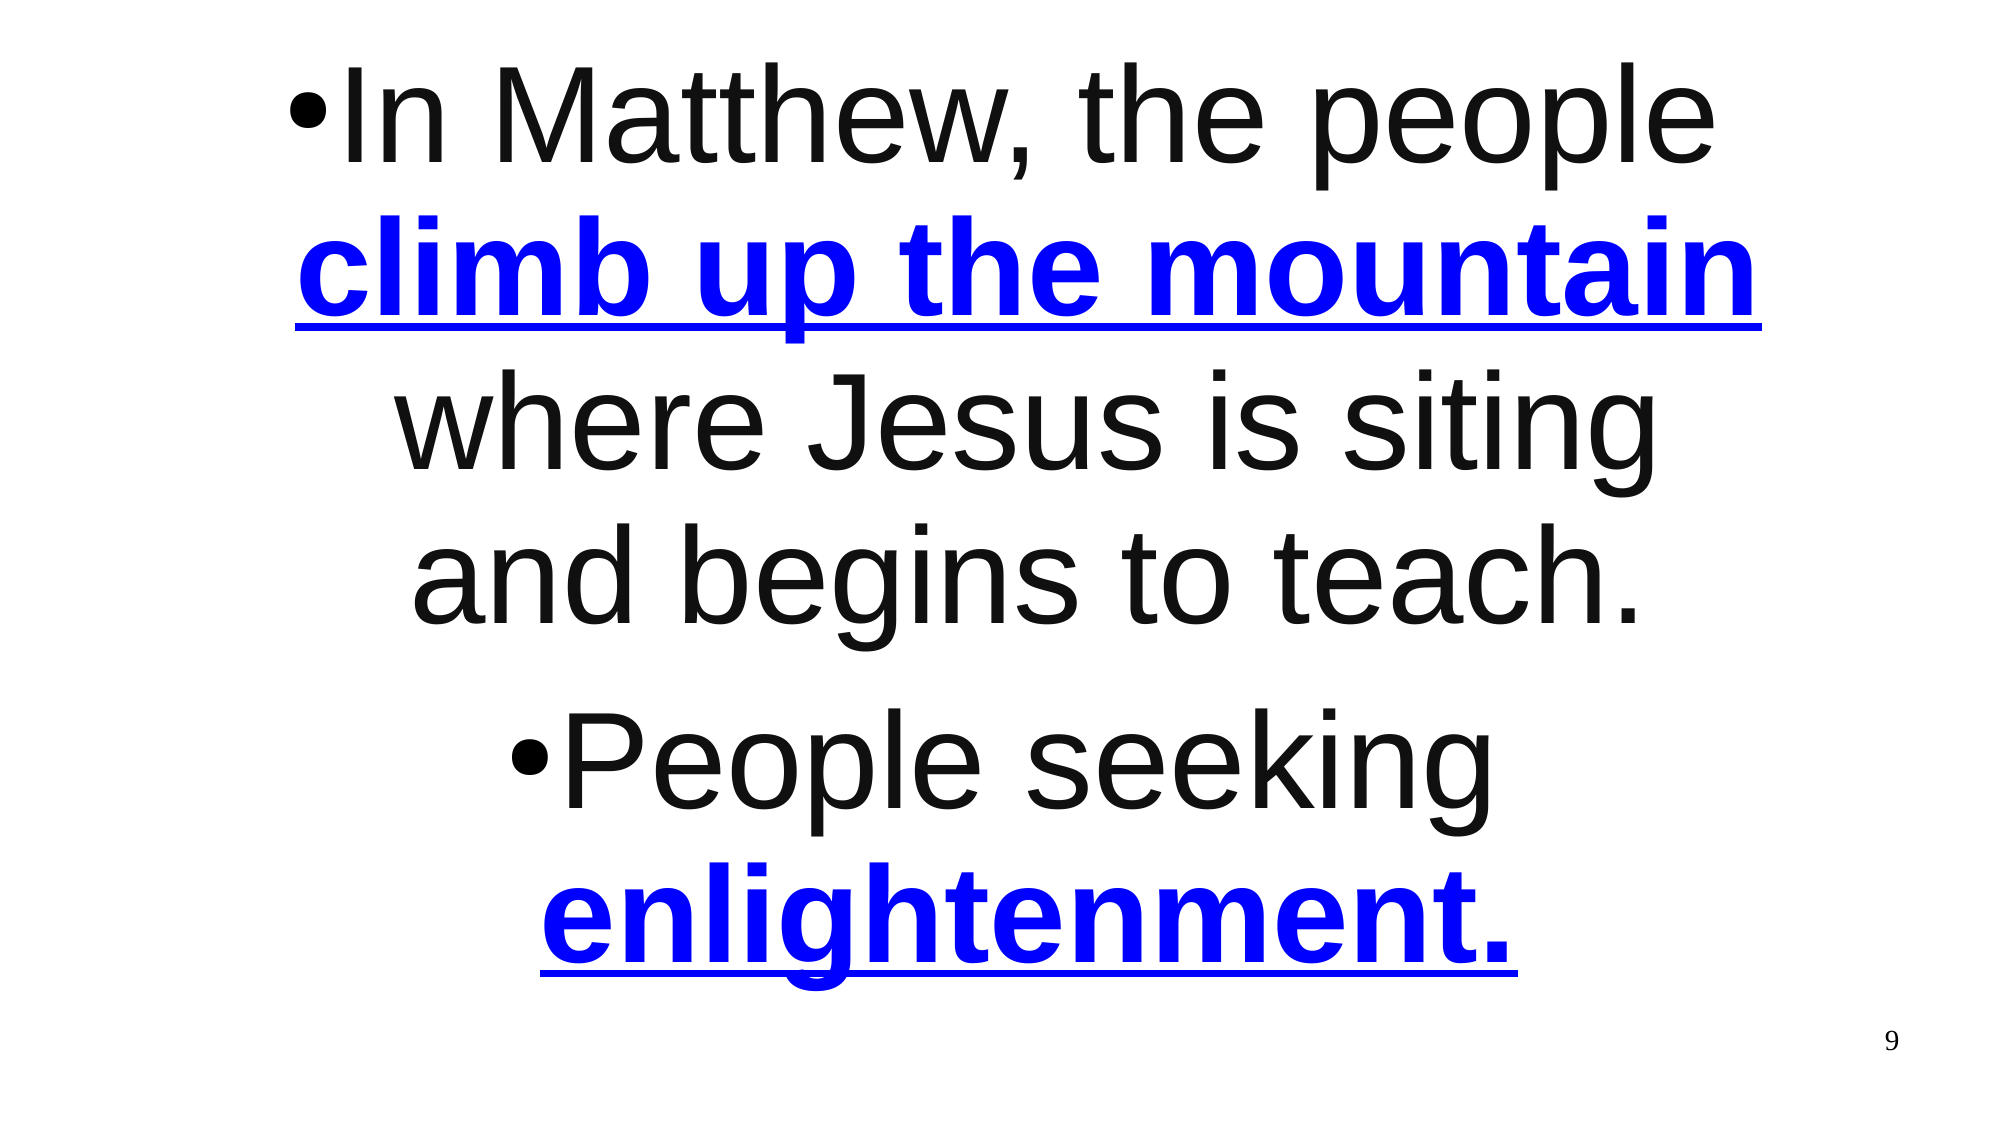

# In Matthew, the people climb up the mountain where Jesus is siting and begins to teach.
People seeking
enlightenment.
9